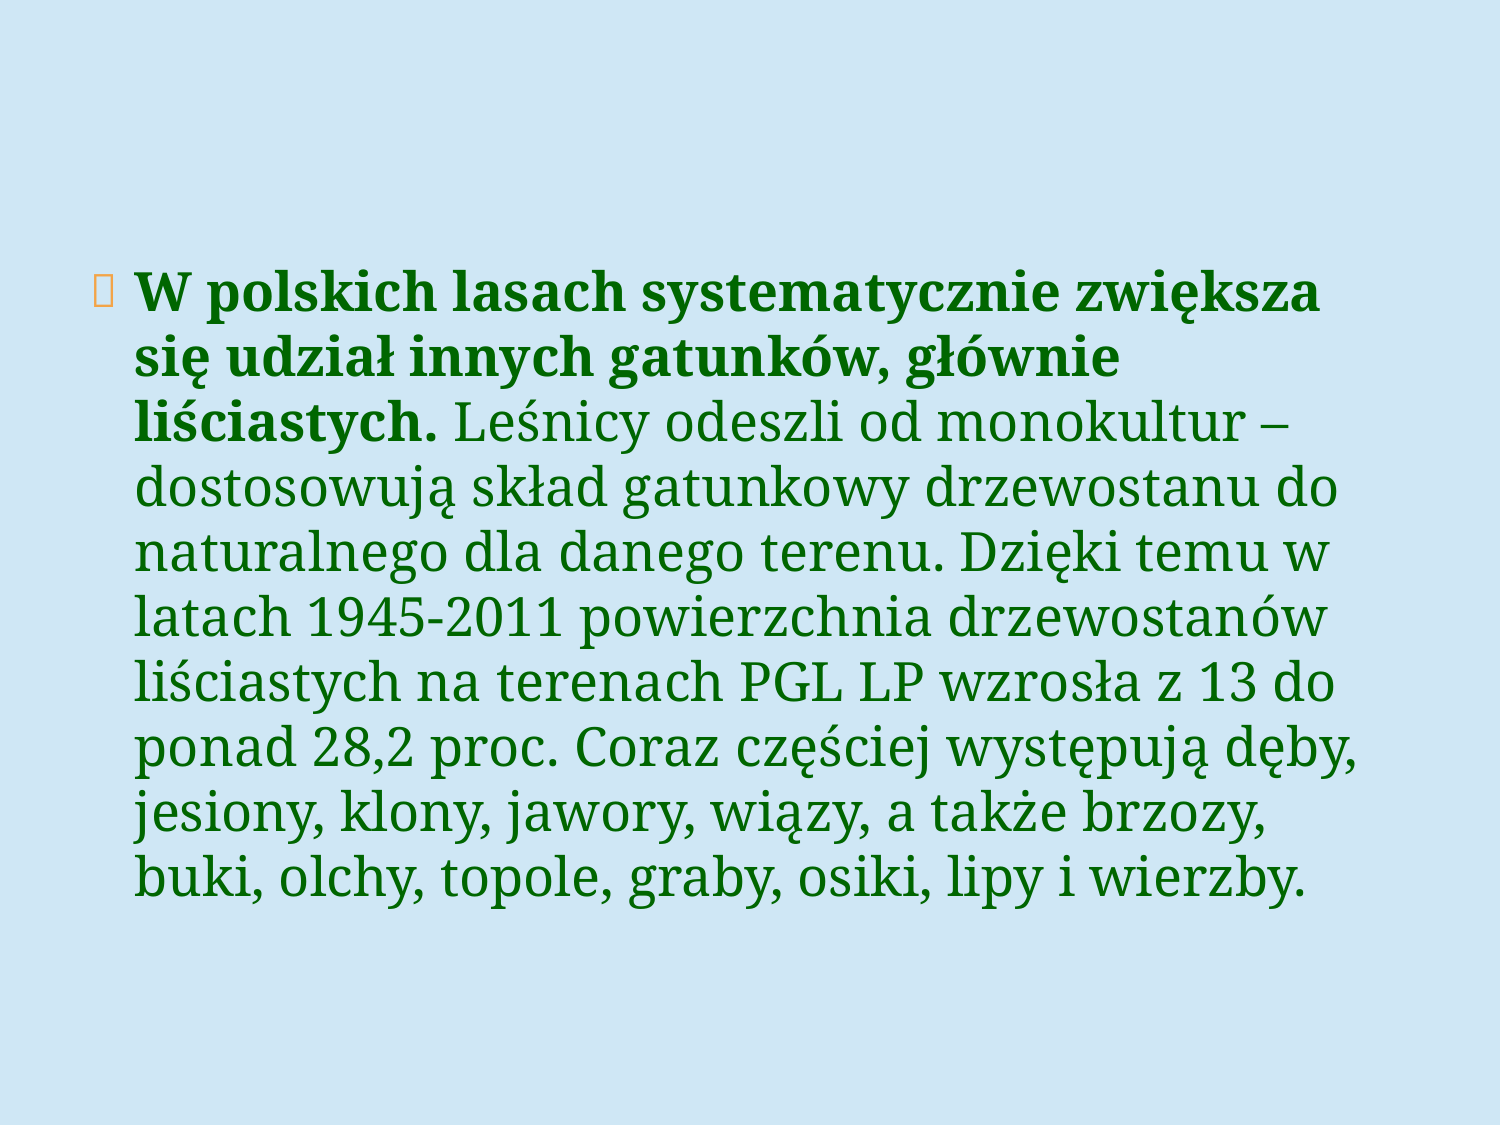

# W polskich lasach systematycznie zwiększa się udział innych gatunków, głównie liściastych. Leśnicy odeszli od monokultur – dostosowują skład gatunkowy drzewostanu do naturalnego dla danego terenu. Dzięki temu w latach 1945-2011 powierzchnia drzewostanów liściastych na terenach PGL LP wzrosła z 13 do ponad 28,2 proc. Coraz częściej występują dęby, jesiony, klony, jawory, wiązy, a także brzozy, buki, olchy, topole, graby, osiki, lipy i wierzby.